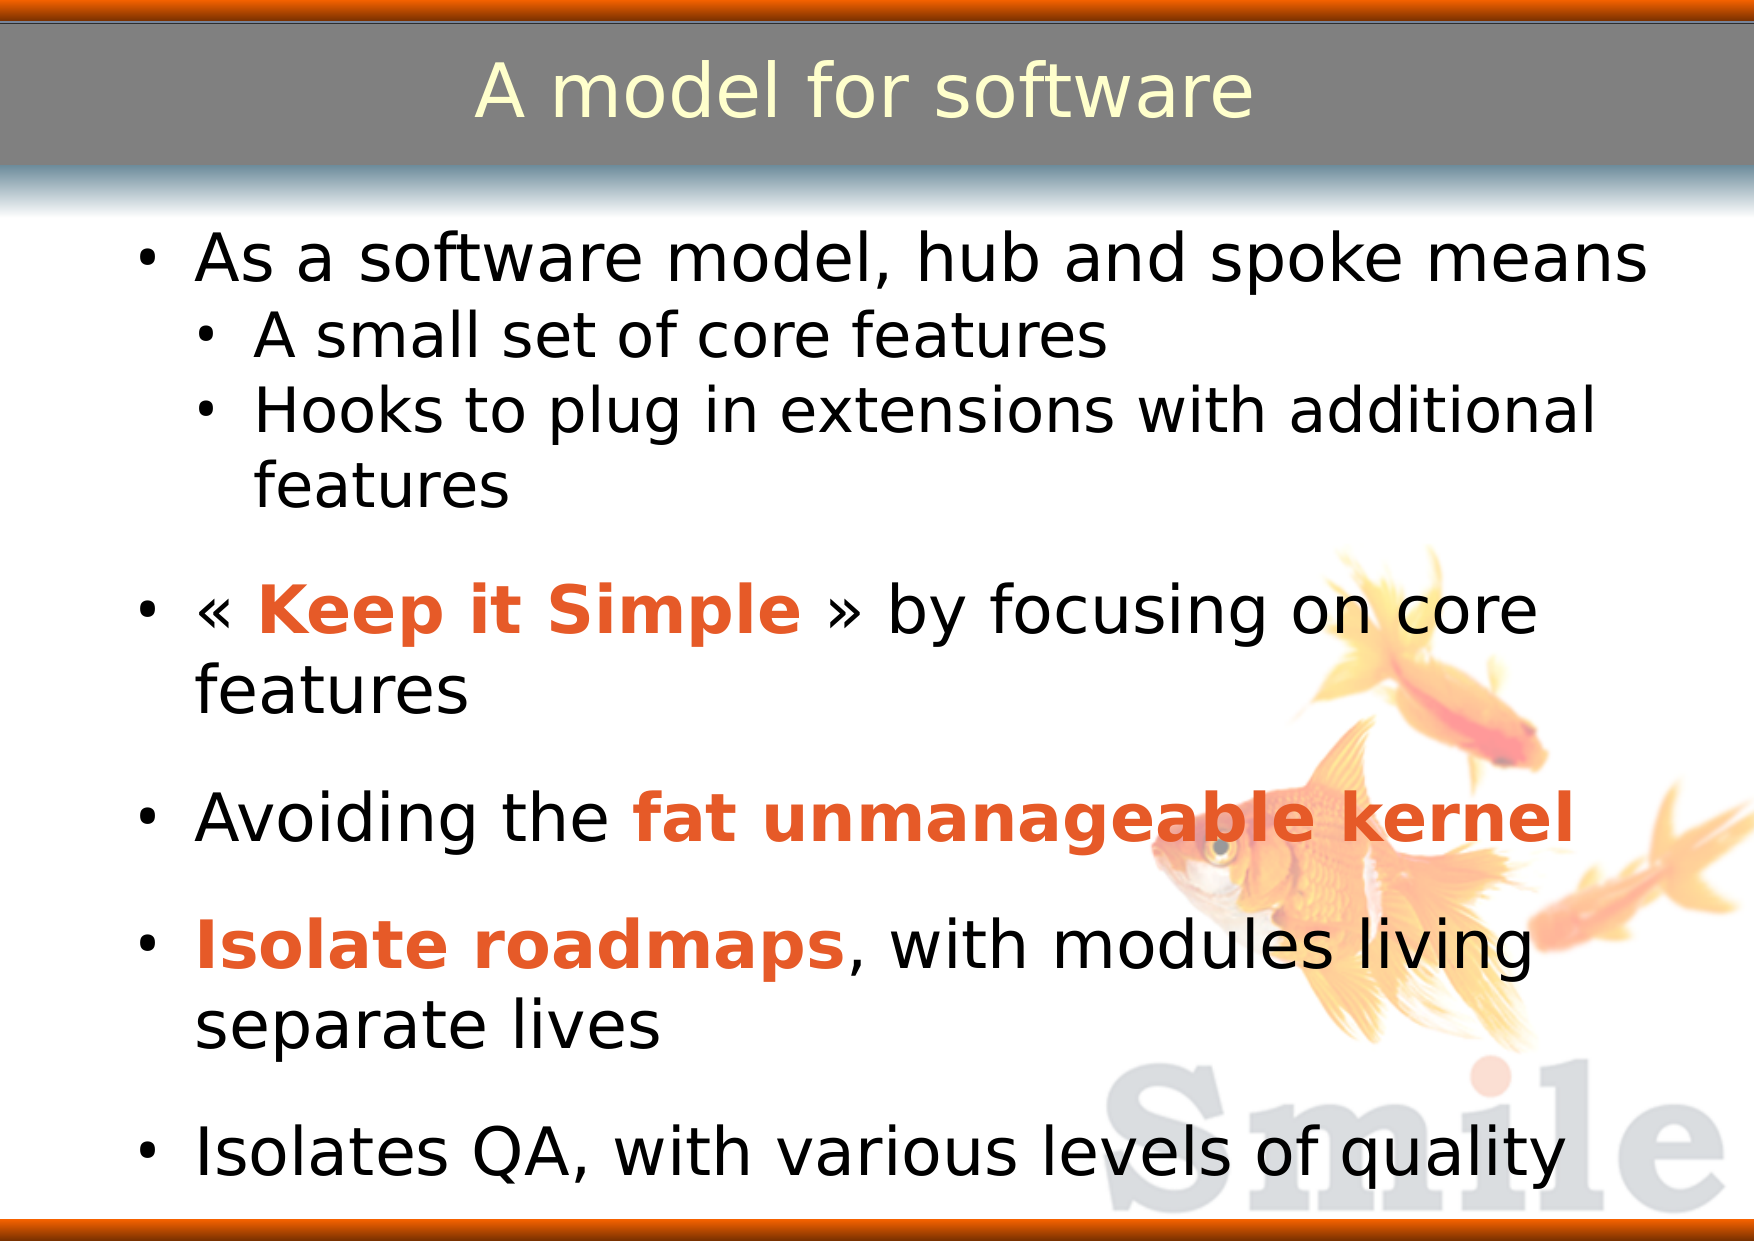

# A model for software
As a software model, hub and spoke means
A small set of core features
Hooks to plug in extensions with additional features
« Keep it Simple » by focusing on core features
Avoiding the fat unmanageable kernel
Isolate roadmaps, with modules living separate lives
Isolates QA, with various levels of quality